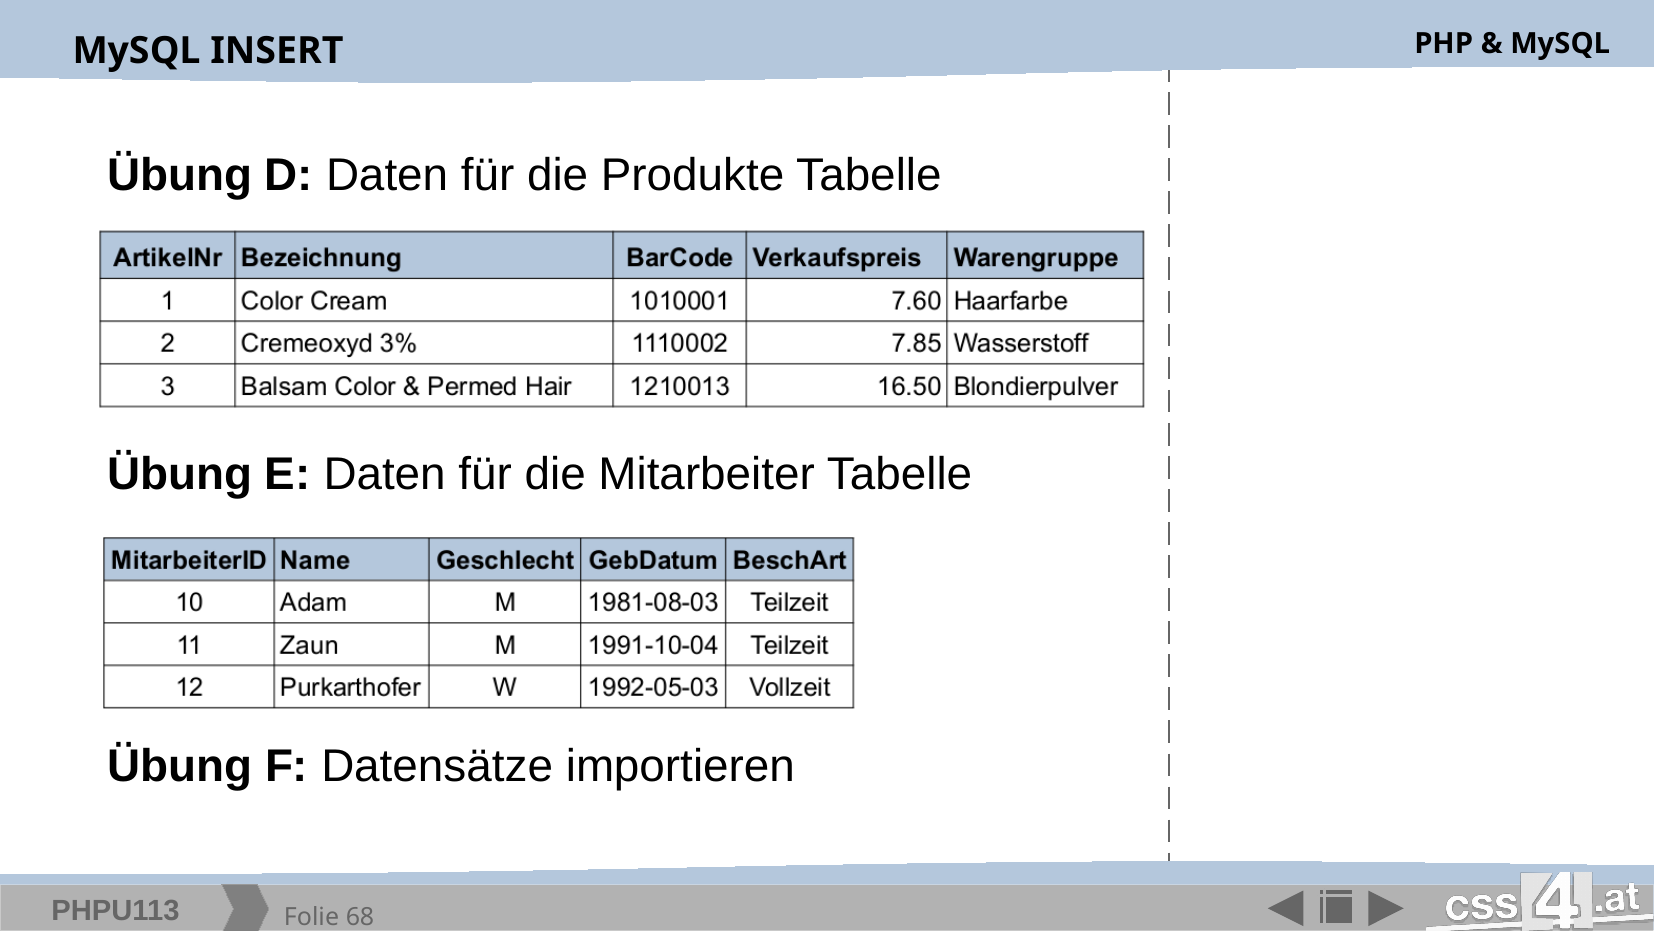

PHP & MySQL
MySQL INSERT
Übung D: Daten für die Produkte Tabelle
Übung E: Daten für die Mitarbeiter Tabelle
Übung F: Datensätze importieren
PHPU113
Folie